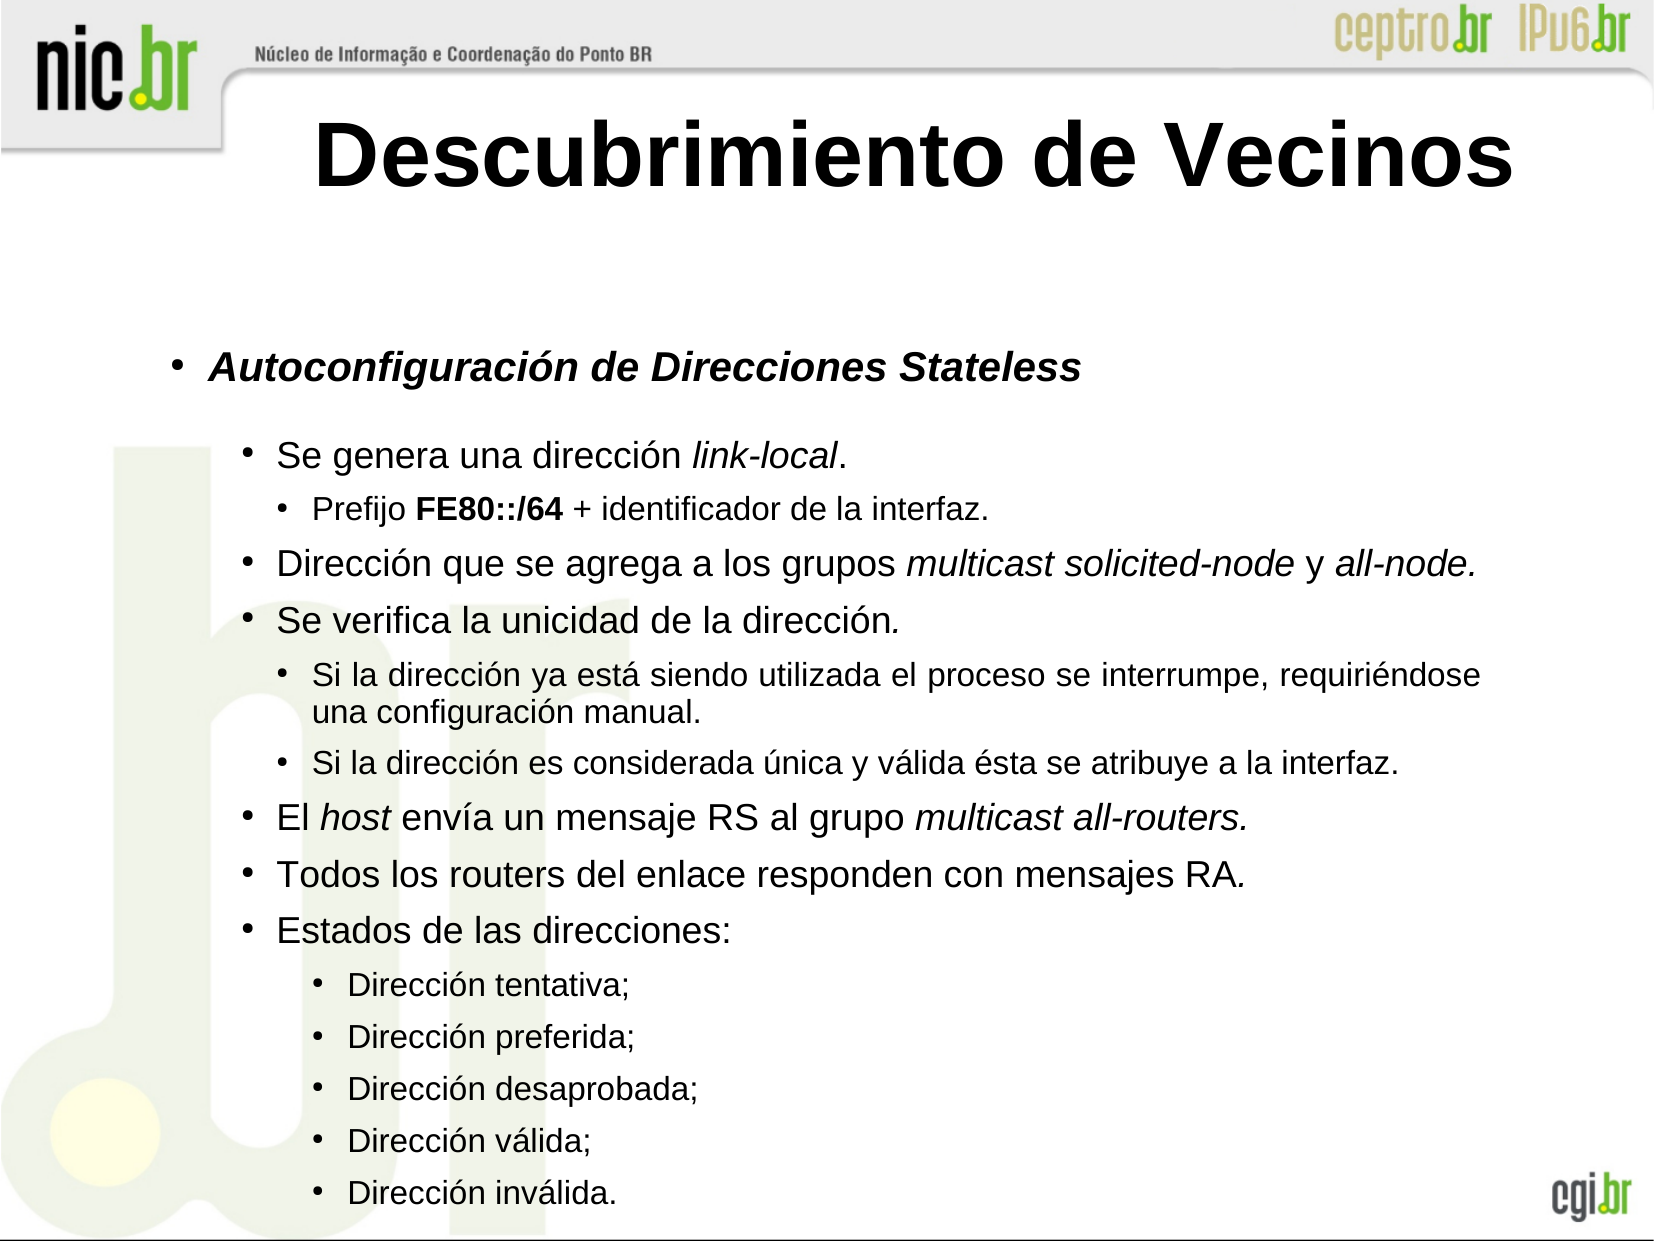

Descubrimiento de Vecinos
 Autoconfiguración de Direcciones Stateless
Se genera una dirección link-local.
Prefijo FE80::/64 + identificador de la interfaz.
Dirección que se agrega a los grupos multicast solicited-node y all-node.
Se verifica la unicidad de la dirección.
Si la dirección ya está siendo utilizada el proceso se interrumpe, requiriéndose una configuración manual.
Si la dirección es considerada única y válida ésta se atribuye a la interfaz.
El host envía un mensaje RS al grupo multicast all-routers.
Todos los routers del enlace responden con mensajes RA.
Estados de las direcciones:
Dirección tentativa;
Dirección preferida;
Dirección desaprobada;
Dirección válida;
Dirección inválida.